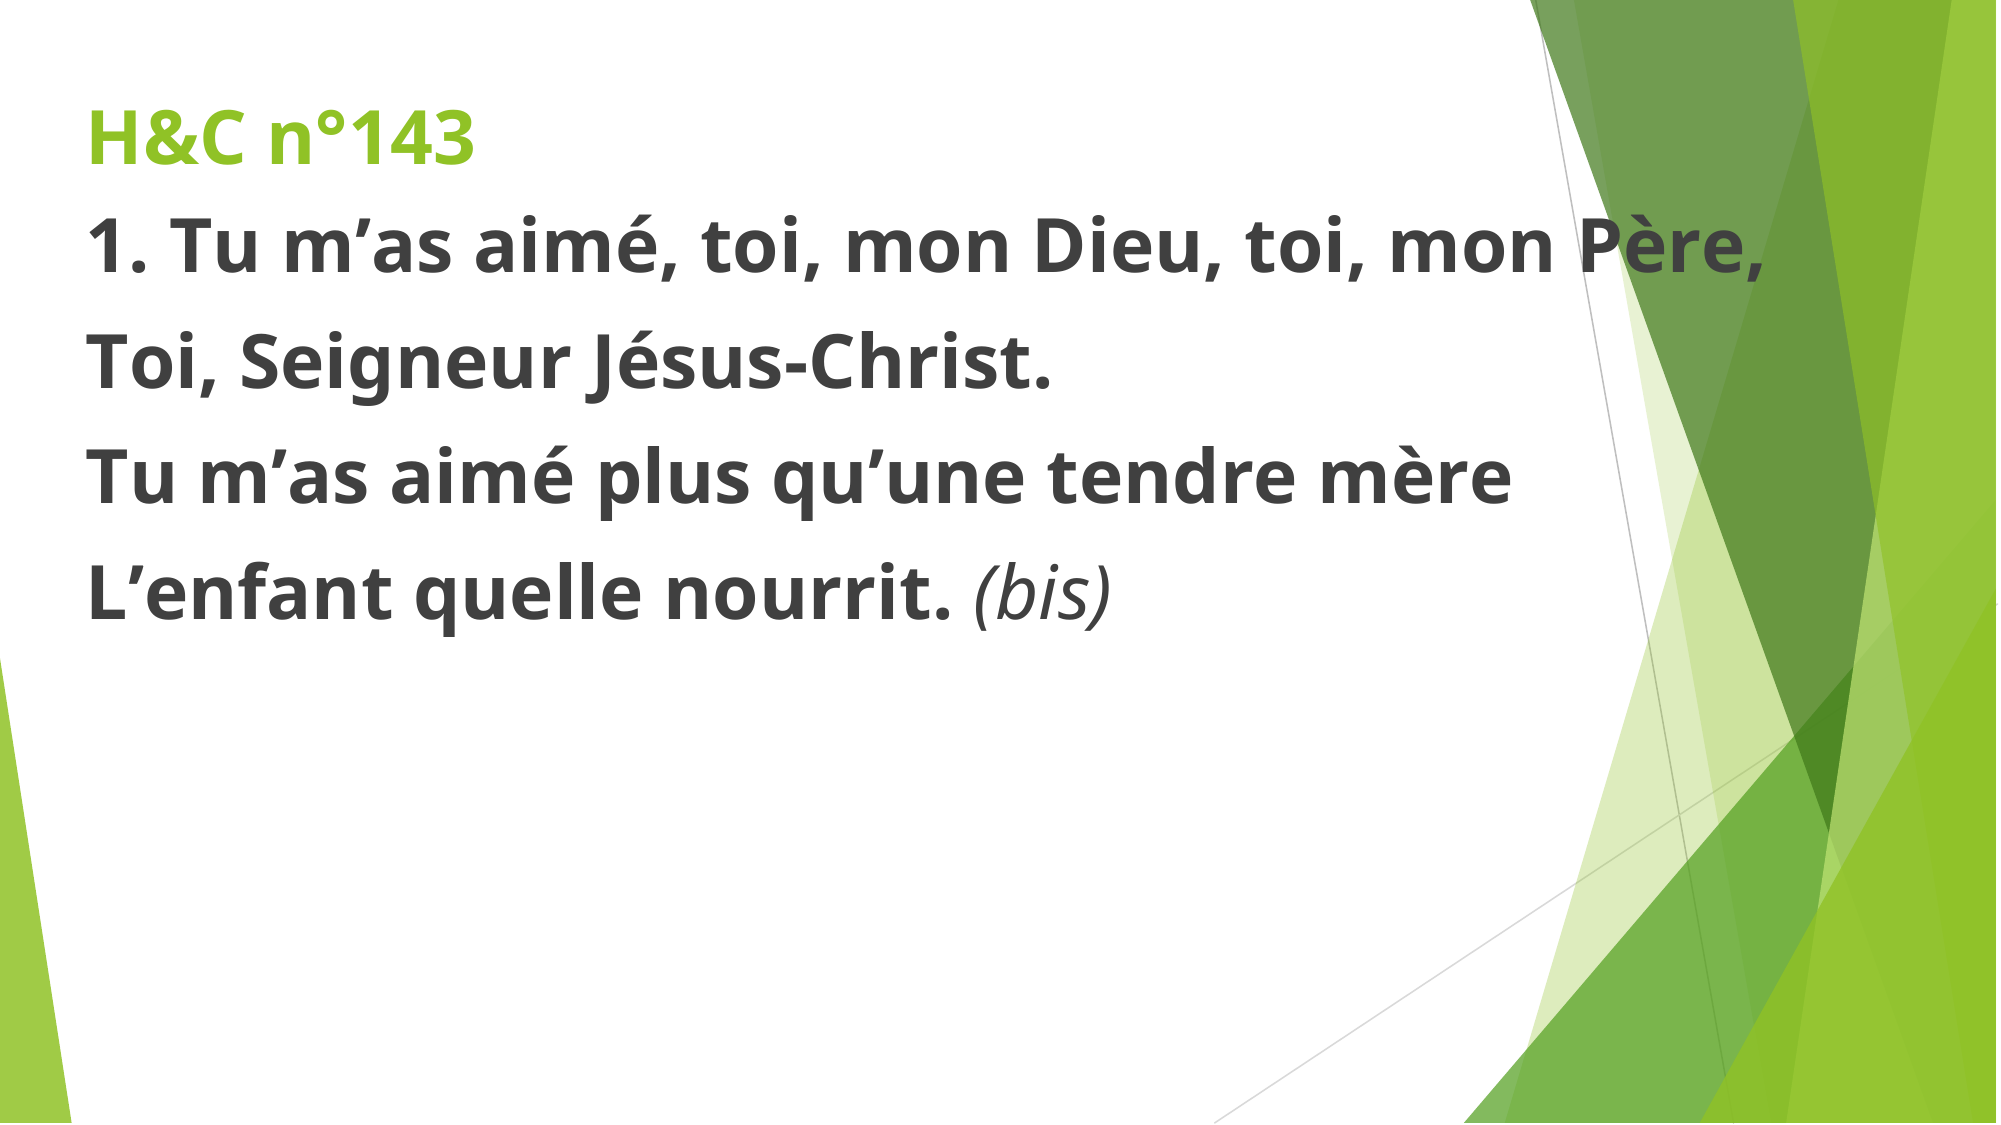

H&C n°143
1. Tu m’as aimé, toi, mon Dieu, toi, mon Père,
Toi, Seigneur Jésus-Christ.
Tu m’as aimé plus qu’une tendre mère
L’enfant quelle nourrit. (bis)